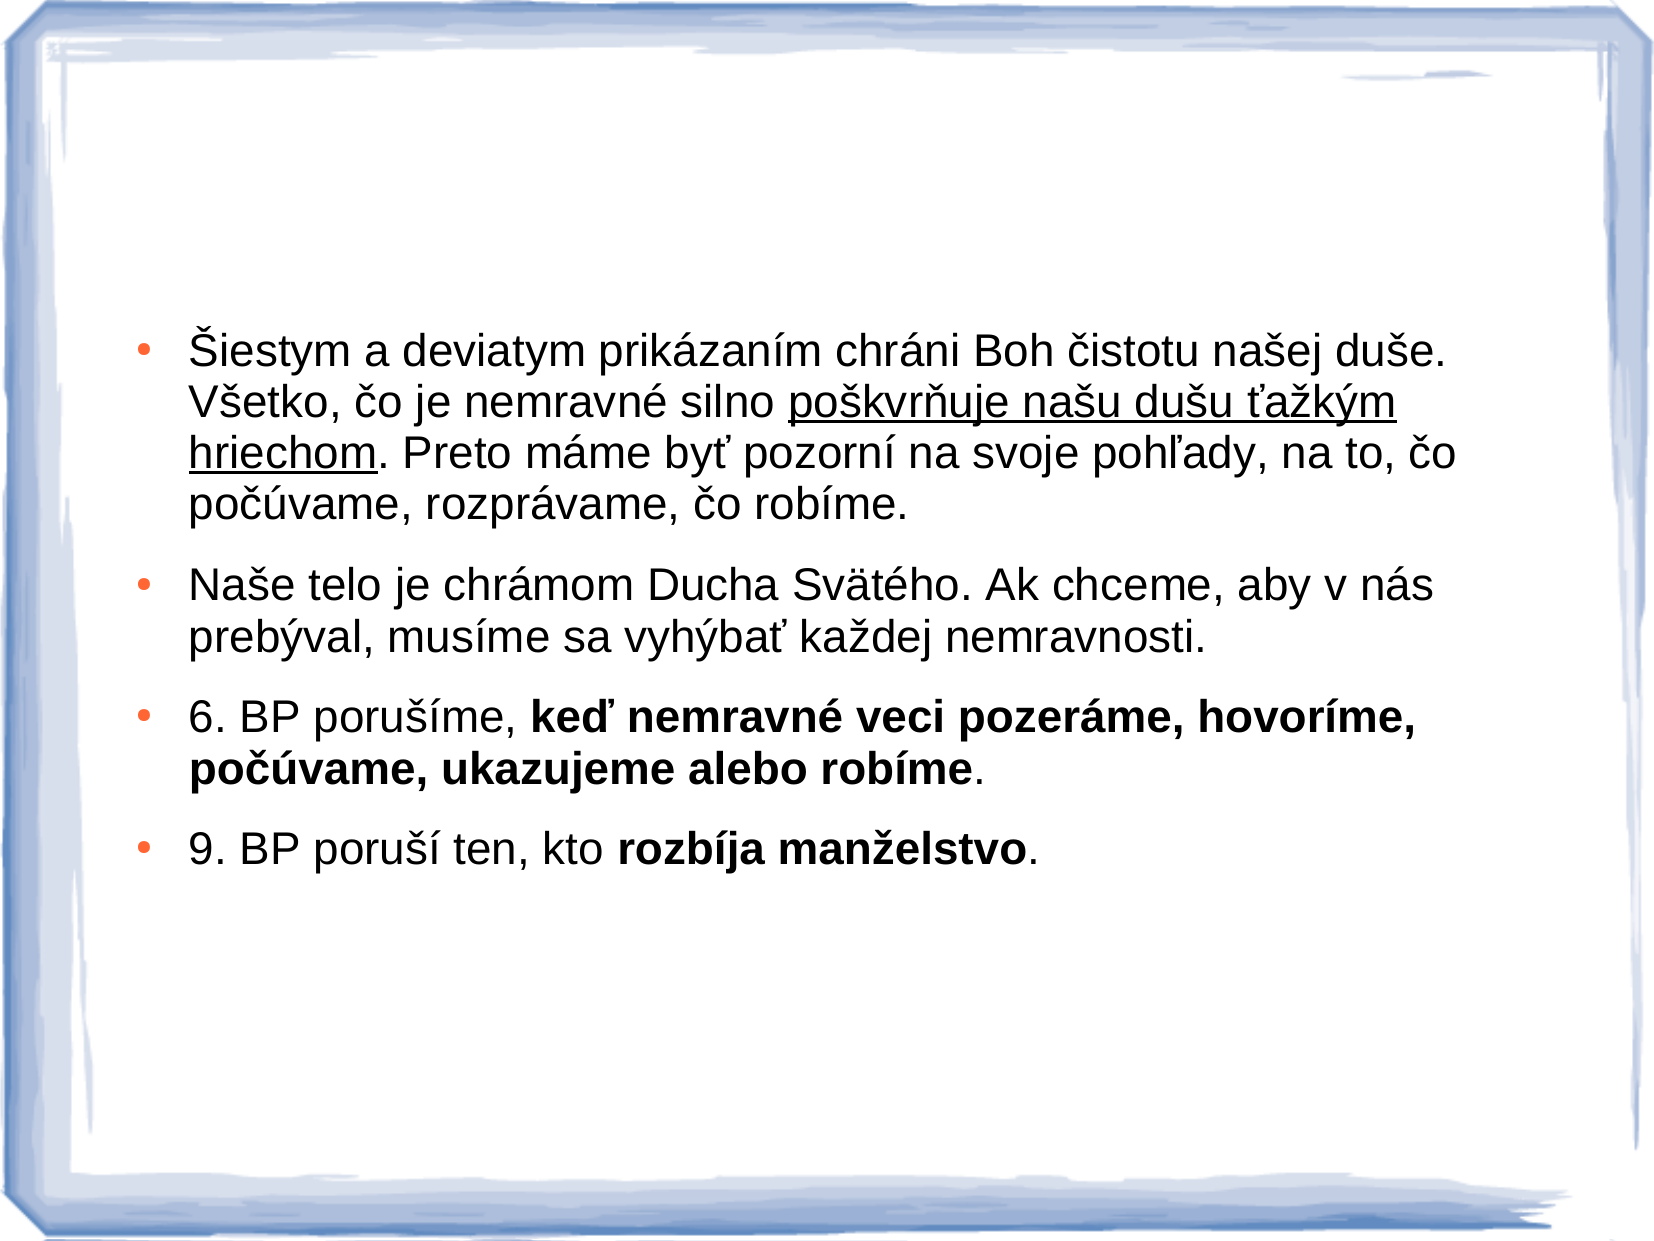

#
Šiestym a deviatym prikázaním chráni Boh čistotu našej duše. Všetko, čo je nemravné silno poškvrňuje našu dušu ťažkým hriechom. Preto máme byť pozorní na svoje pohľady, na to, čo počúvame, rozprávame, čo robíme.
Naše telo je chrámom Ducha Svätého. Ak chceme, aby v nás prebýval, musíme sa vyhýbať každej nemravnosti.
6. BP porušíme, keď nemravné veci pozeráme, hovoríme, počúvame, ukazujeme alebo robíme.
9. BP poruší ten, kto rozbíja manželstvo.